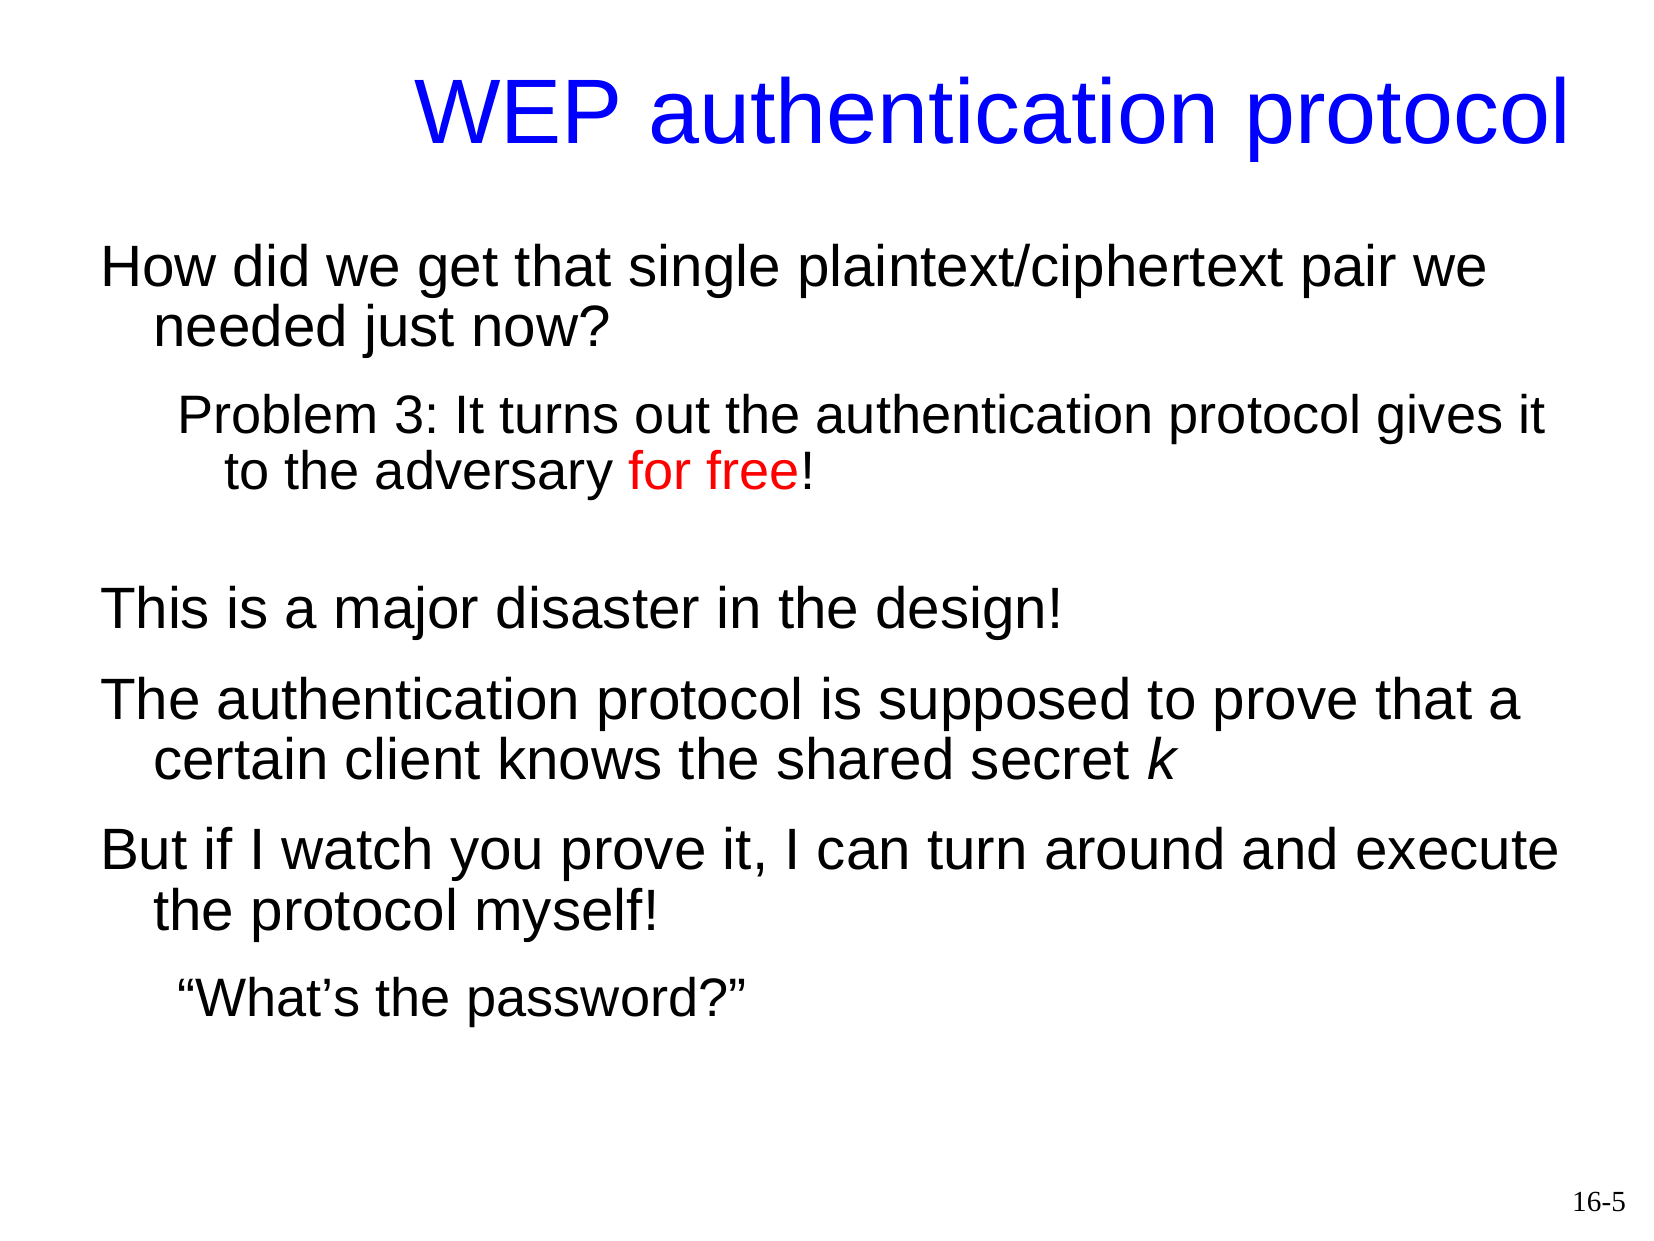

# WEP authentication protocol
How did we get that single plaintext/ciphertext pair we needed just now?
Problem 3: It turns out the authentication protocol gives it to the adversary for free!
This is a major disaster in the design!
The authentication protocol is supposed to prove that a certain client knows the shared secret k
But if I watch you prove it, I can turn around and execute the protocol myself!
“What’s the password?”